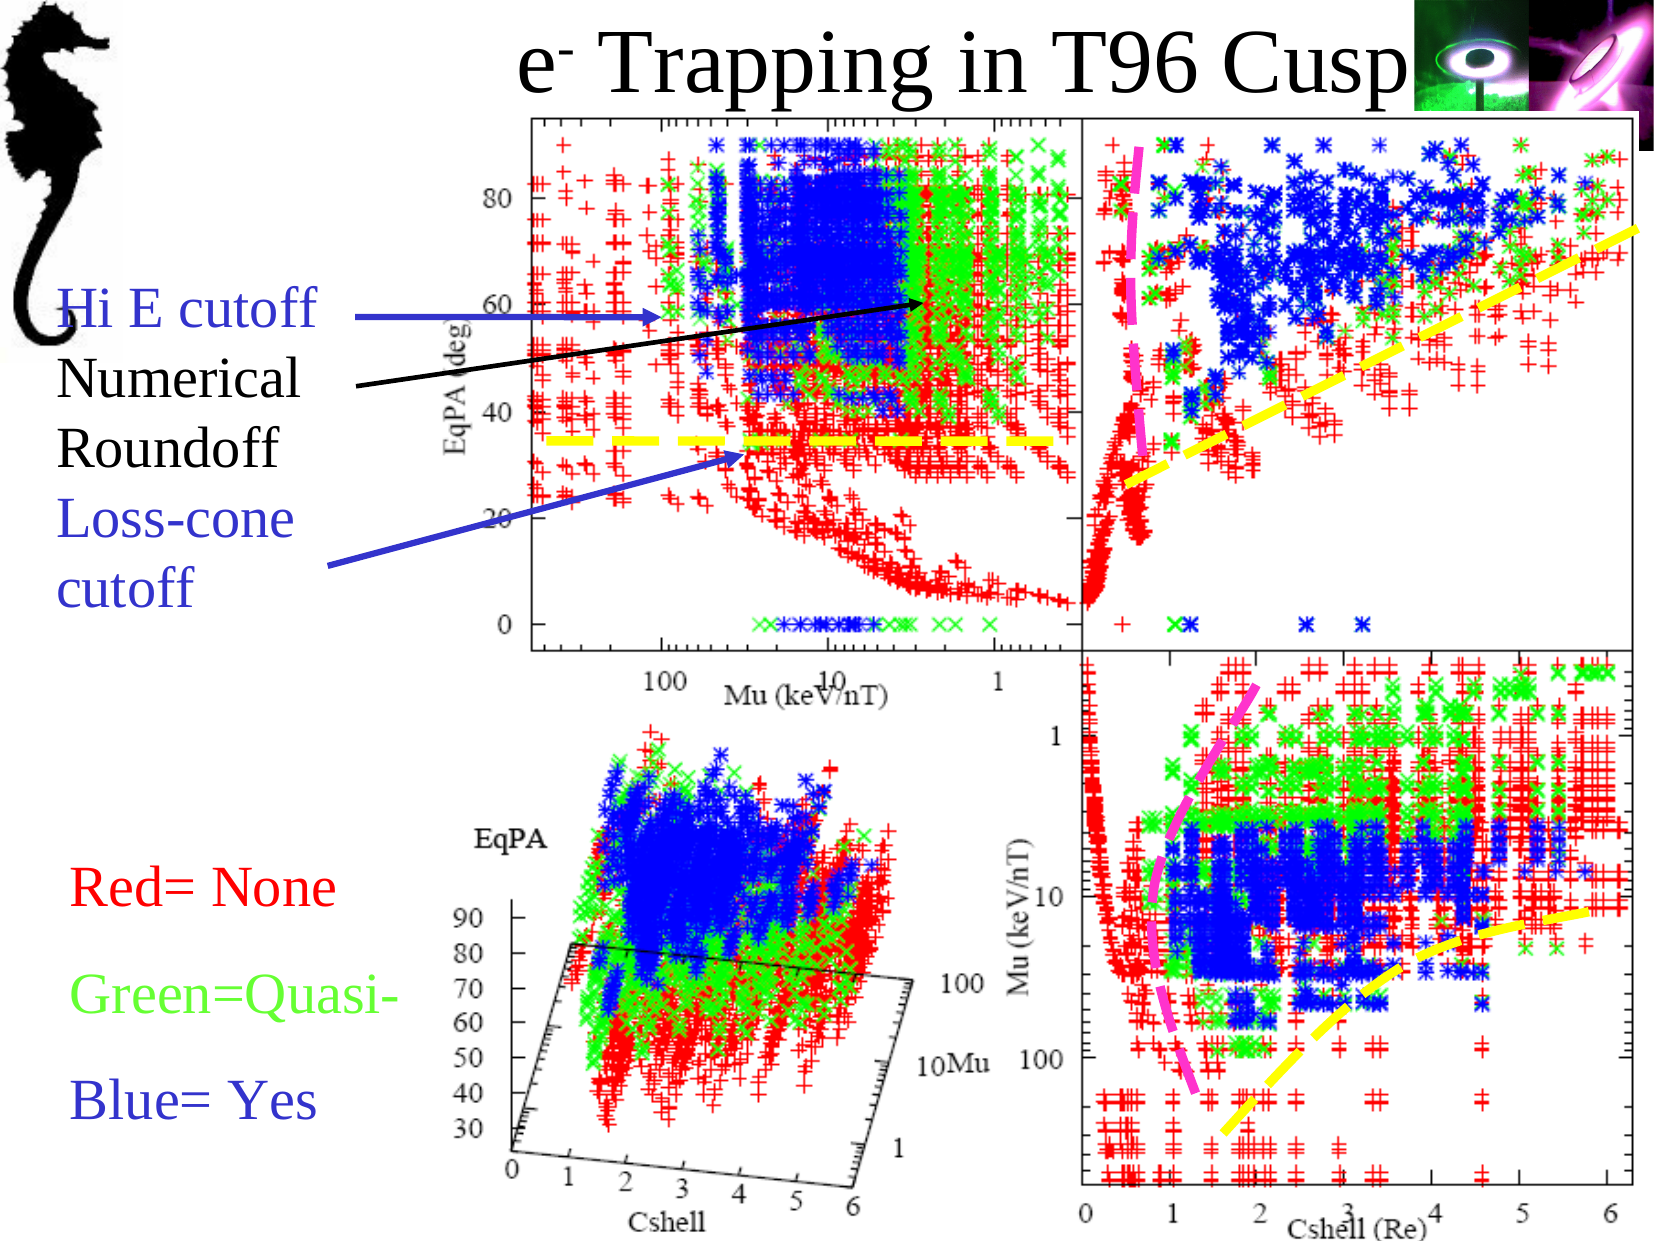

# e- Trapping in T96 Cusp
Hi E cutoff Numerical Roundoff Loss-cone cutoff
Red= None
Green=Quasi-
Blue= Yes